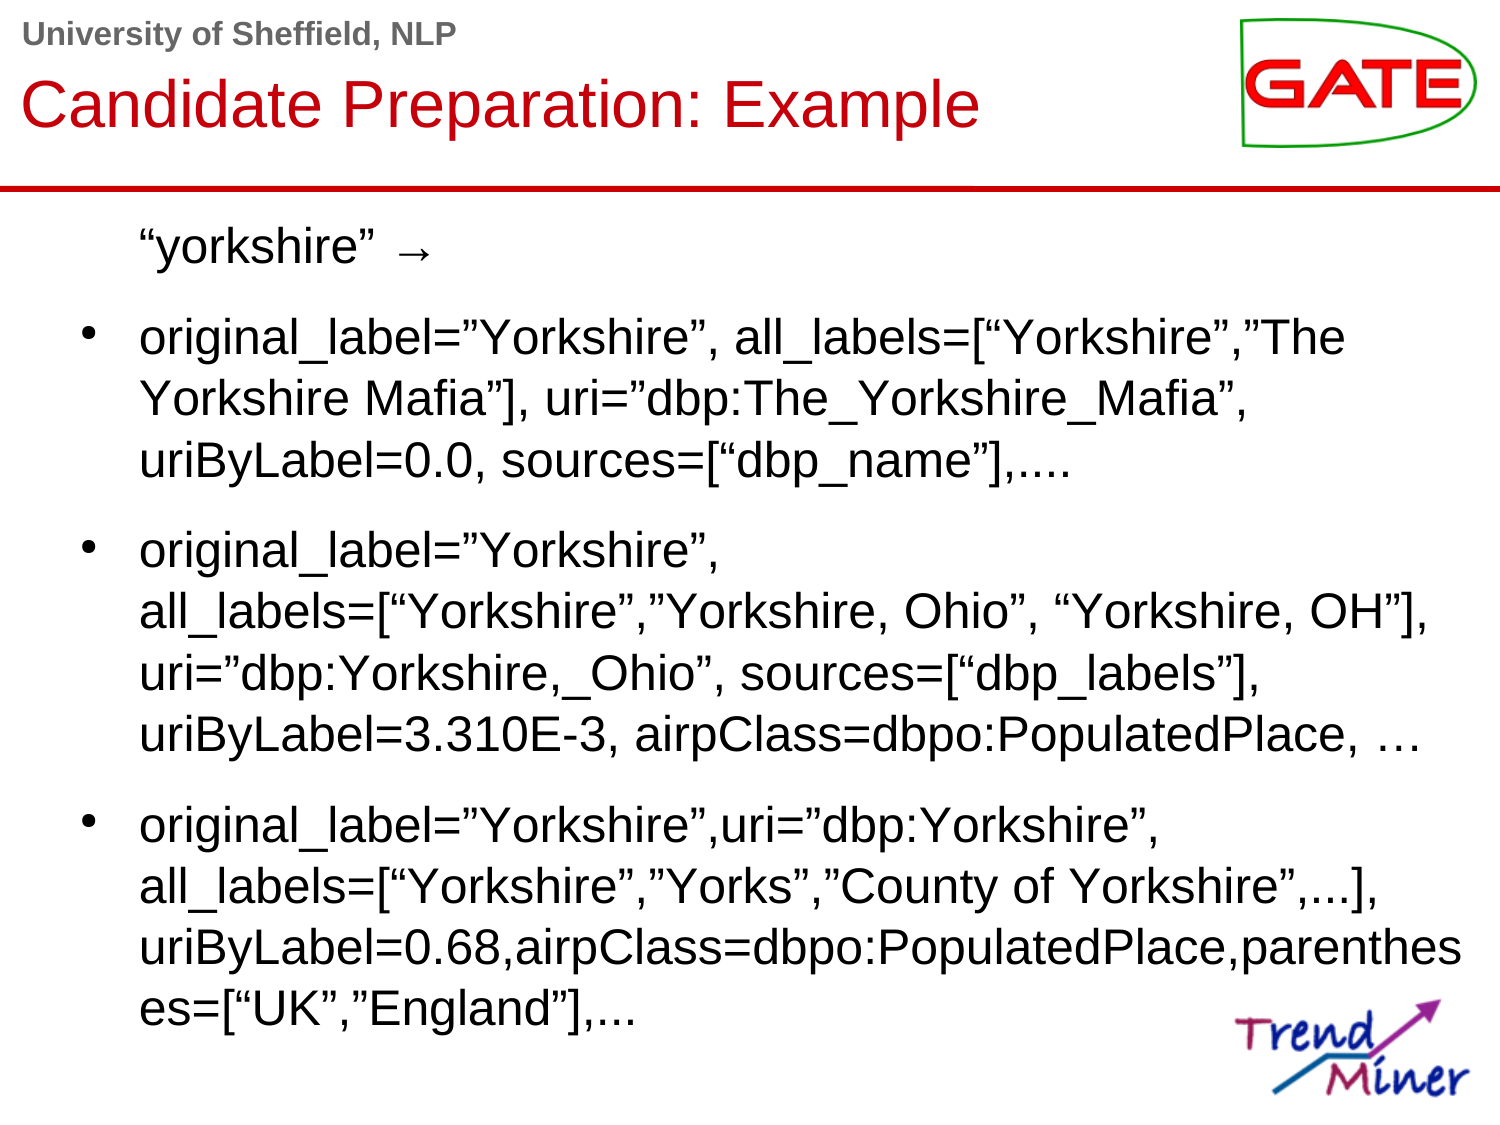

# Candidate Preparation: Example
“yorkshire” →
original_label=”Yorkshire”, all_labels=[“Yorkshire”,”The Yorkshire Mafia”], uri=”dbp:The_Yorkshire_Mafia”, uriByLabel=0.0, sources=[“dbp_name”],....
original_label=”Yorkshire”, all_labels=[“Yorkshire”,”Yorkshire, Ohio”, “Yorkshire, OH”], uri=”dbp:Yorkshire,_Ohio”, sources=[“dbp_labels”], uriByLabel=3.310E-3, airpClass=dbpo:PopulatedPlace, …
original_label=”Yorkshire”,uri=”dbp:Yorkshire”, all_labels=[“Yorkshire”,”Yorks”,”County of Yorkshire”,...], uriByLabel=0.68,airpClass=dbpo:PopulatedPlace,parentheses=[“UK”,”England”],...